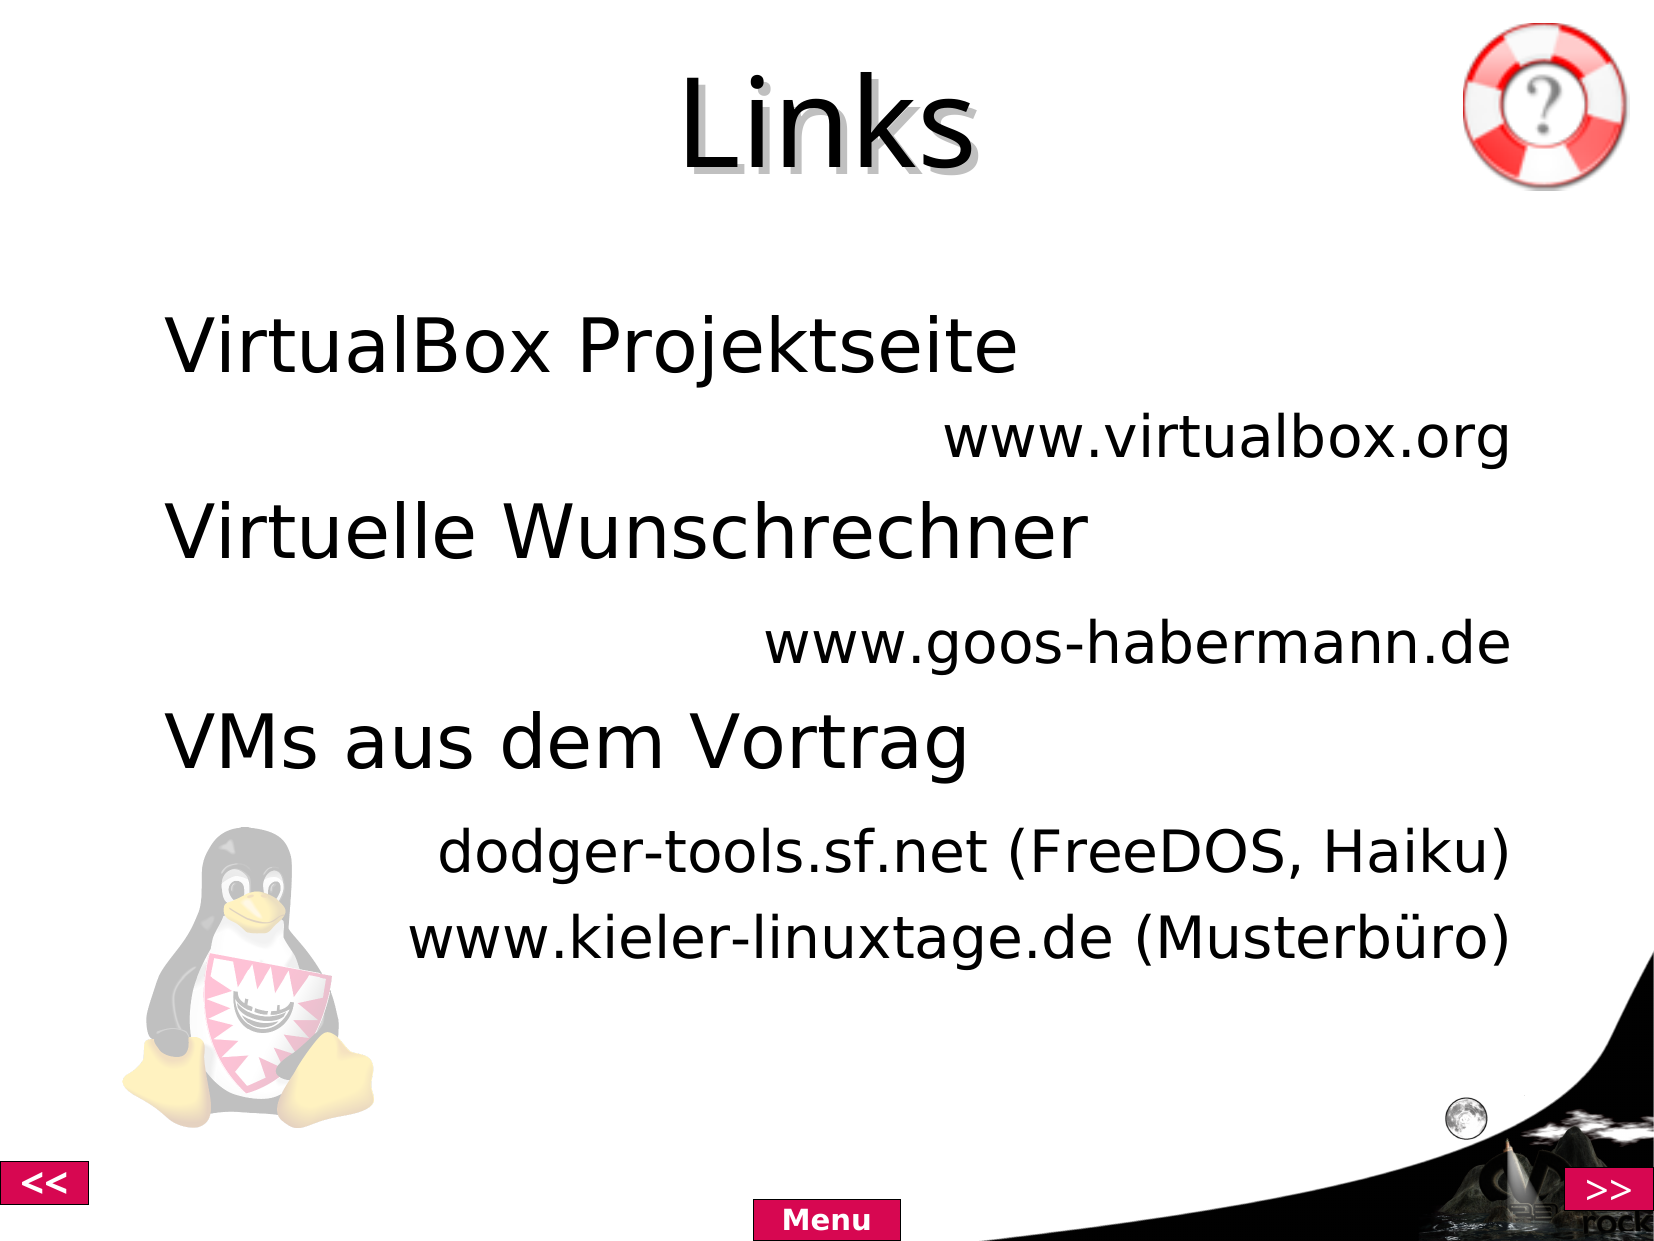

Links
 VirtualBox Projektseite
 www.virtualbox.org
 Virtuelle Wunschrechner
 www.goos-habermann.de
 VMs aus dem Vortrag
 dodger-tools.sf.net (FreeDOS, Haiku)
www.kieler-linuxtage.de (Musterbüro)